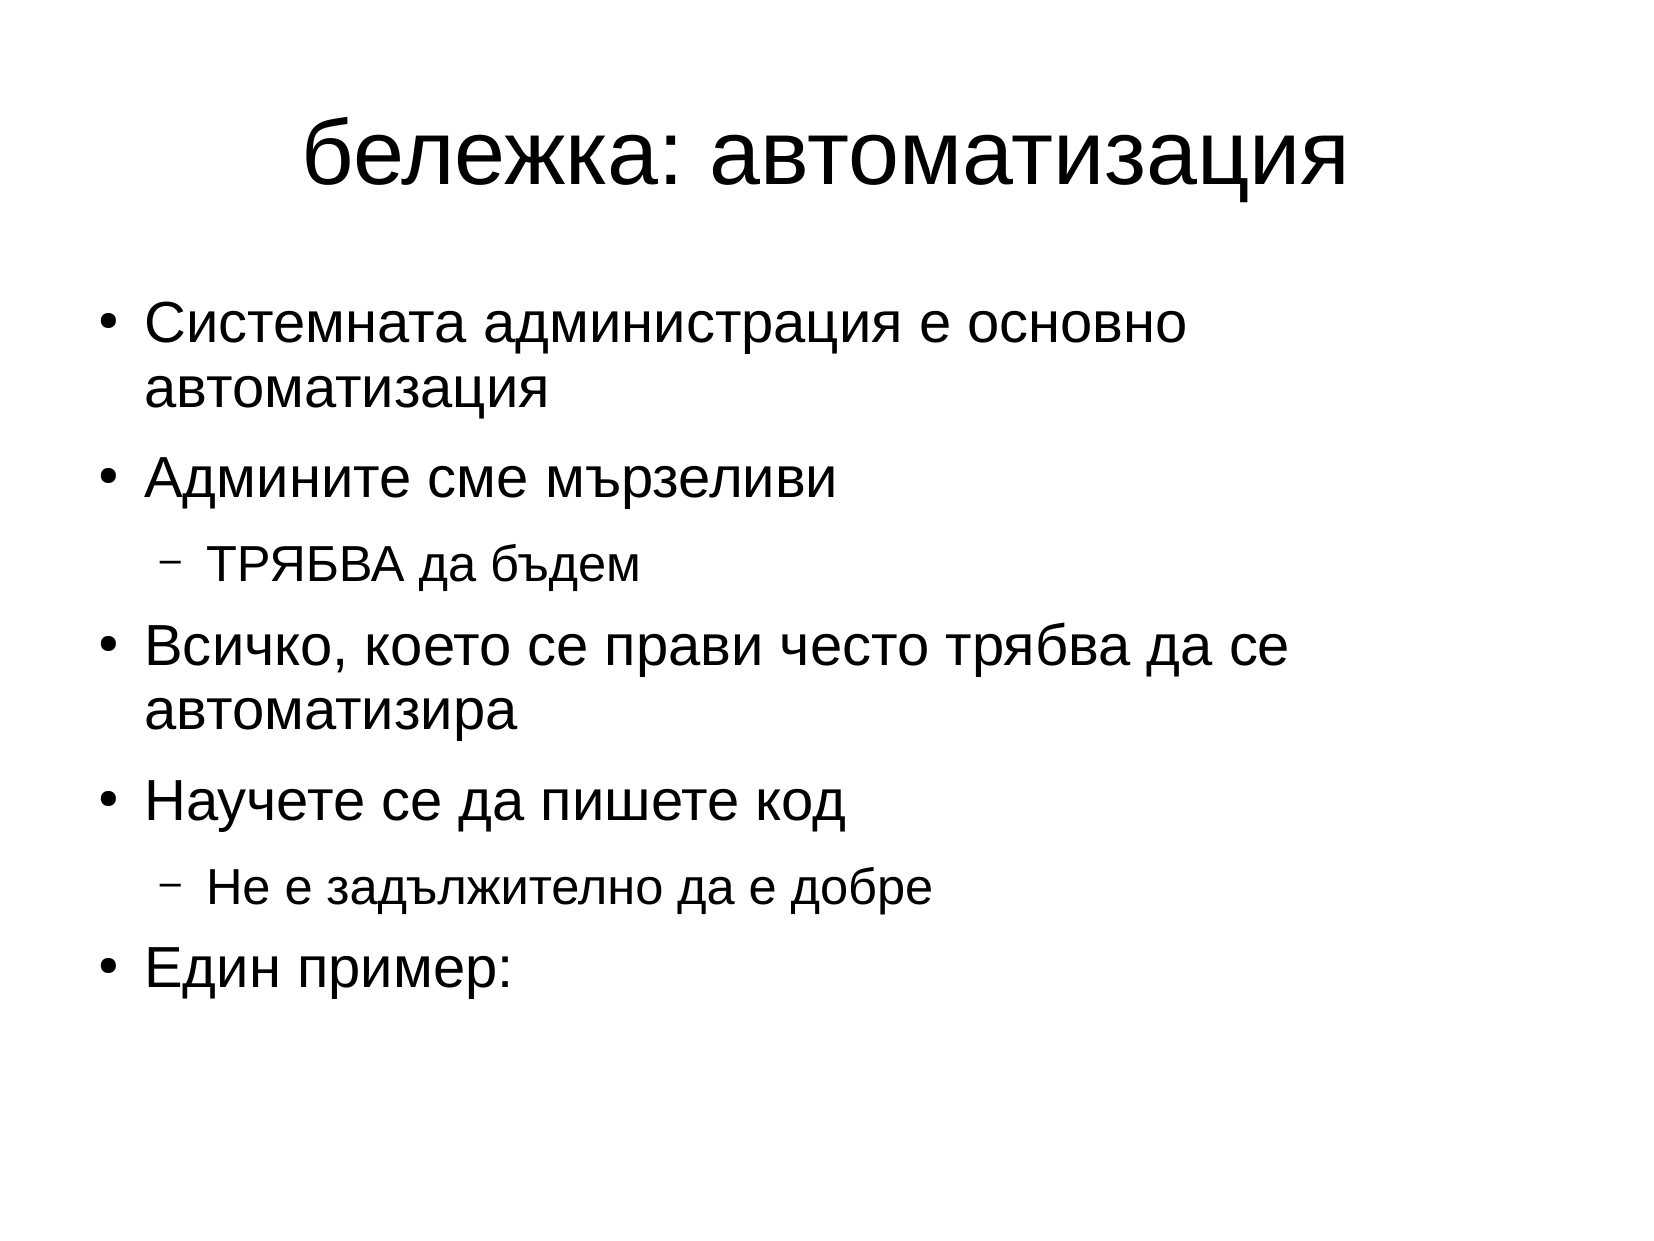

# бележка: автоматизация
Системната администрация е основно автоматизация
Админите сме мързеливи
ТРЯБВА да бъдем
Всичко, което се прави често трябва да се автоматизира
Научете се да пишете код
Не е задължително да е добре
Един пример: